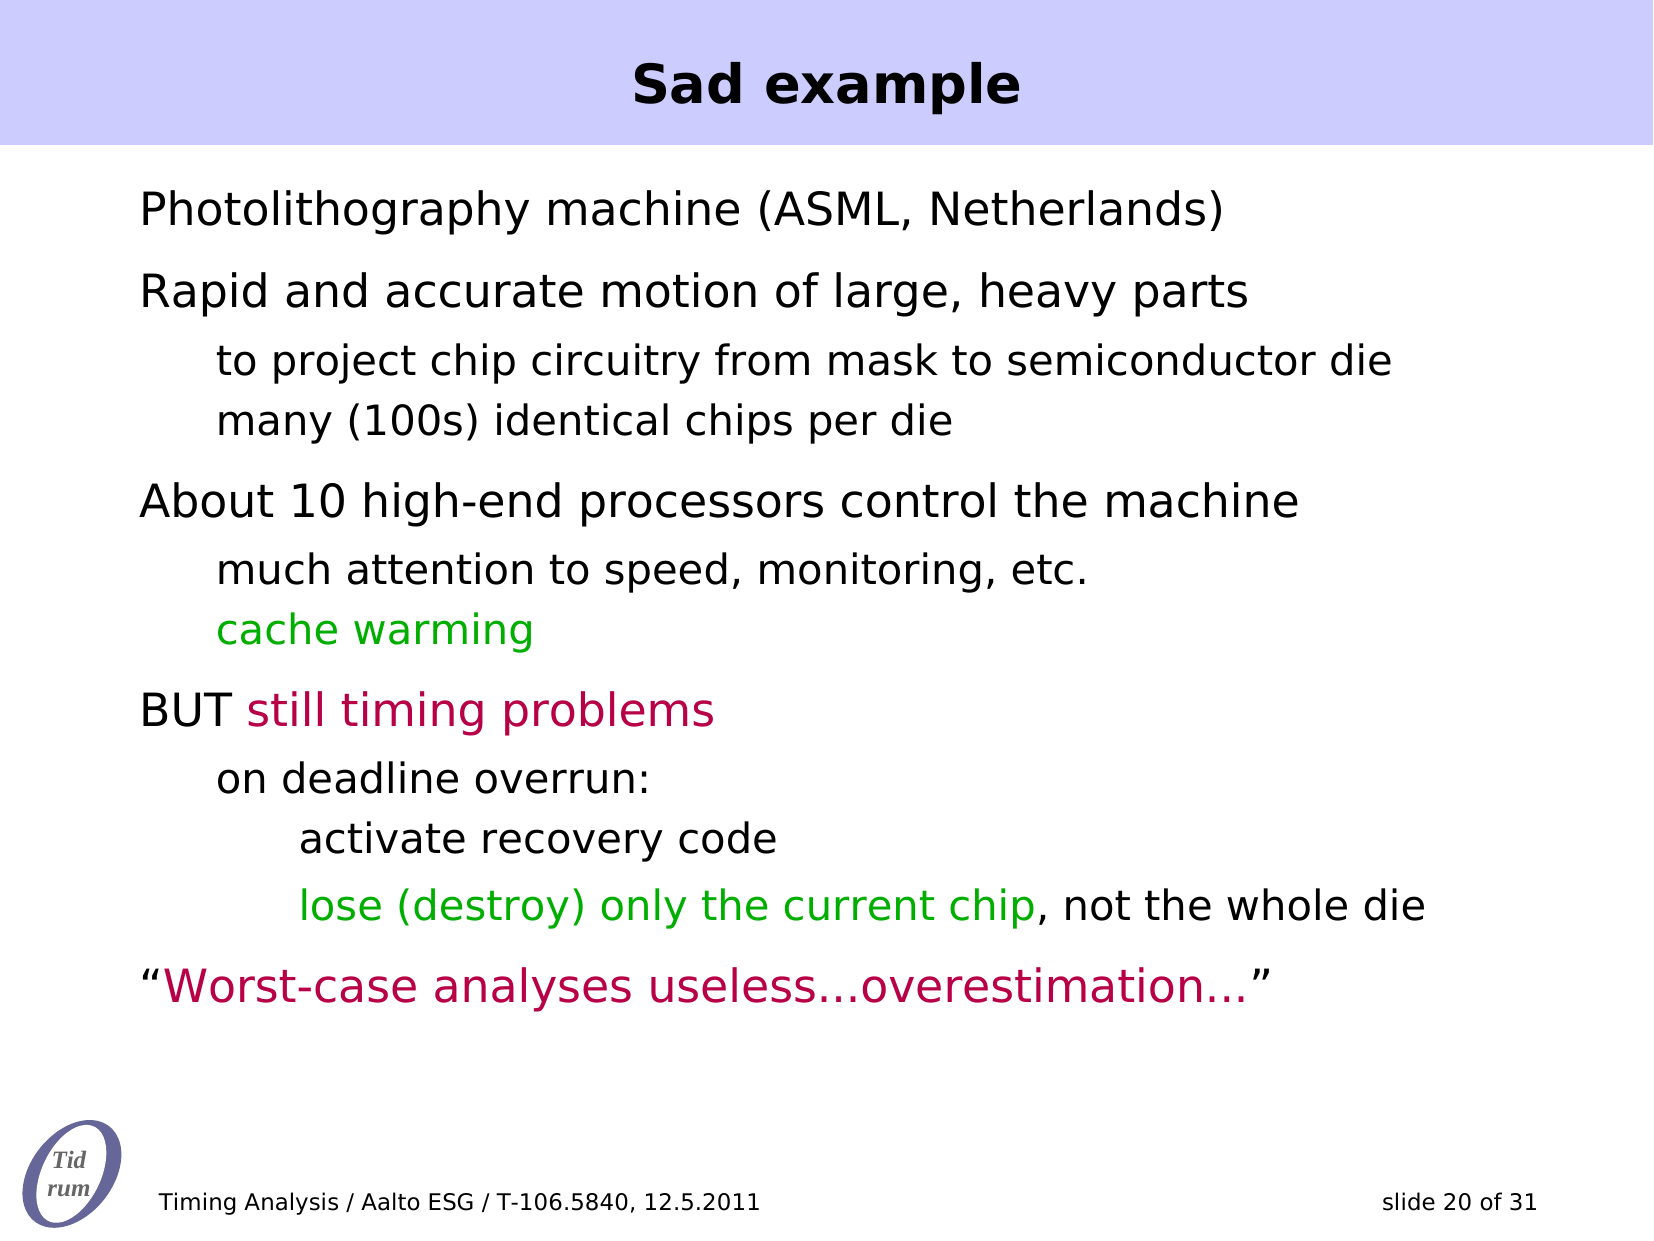

# Sad example
Photolithography machine (ASML, Netherlands)
Rapid and accurate motion of large, heavy parts
to project chip circuitry from mask to semiconductor die
many (100s) identical chips per die
About 10 high-end processors control the machine
much attention to speed, monitoring, etc.
cache warming
BUT still timing problems
on deadline overrun:
activate recovery code
lose (destroy) only the current chip, not the whole die
“Worst-case analyses useless...overestimation...”